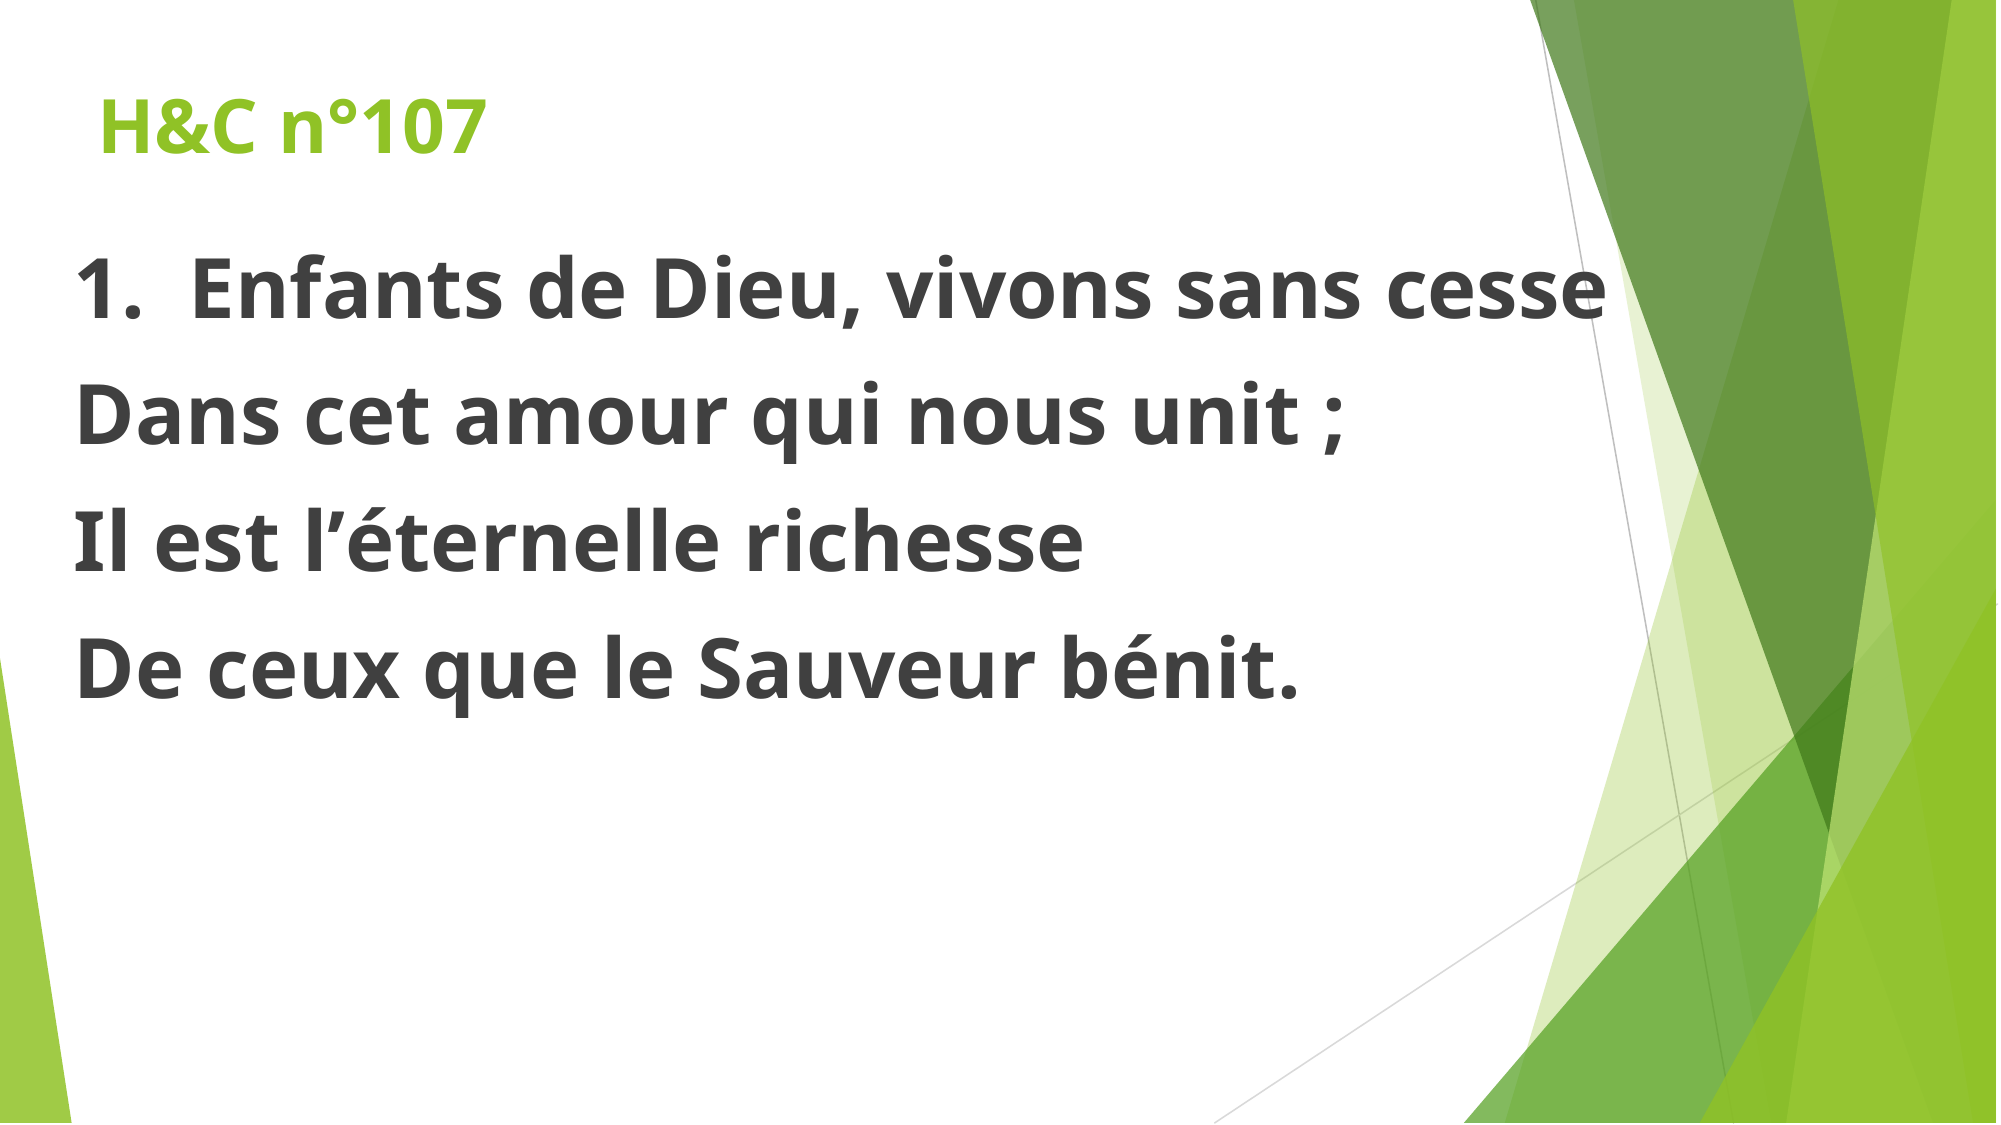

H&C n°107
1. Enfants de Dieu, vivons sans cesse
Dans cet amour qui nous unit ;
Il est l’éternelle richesse
De ceux que le Sauveur bénit.